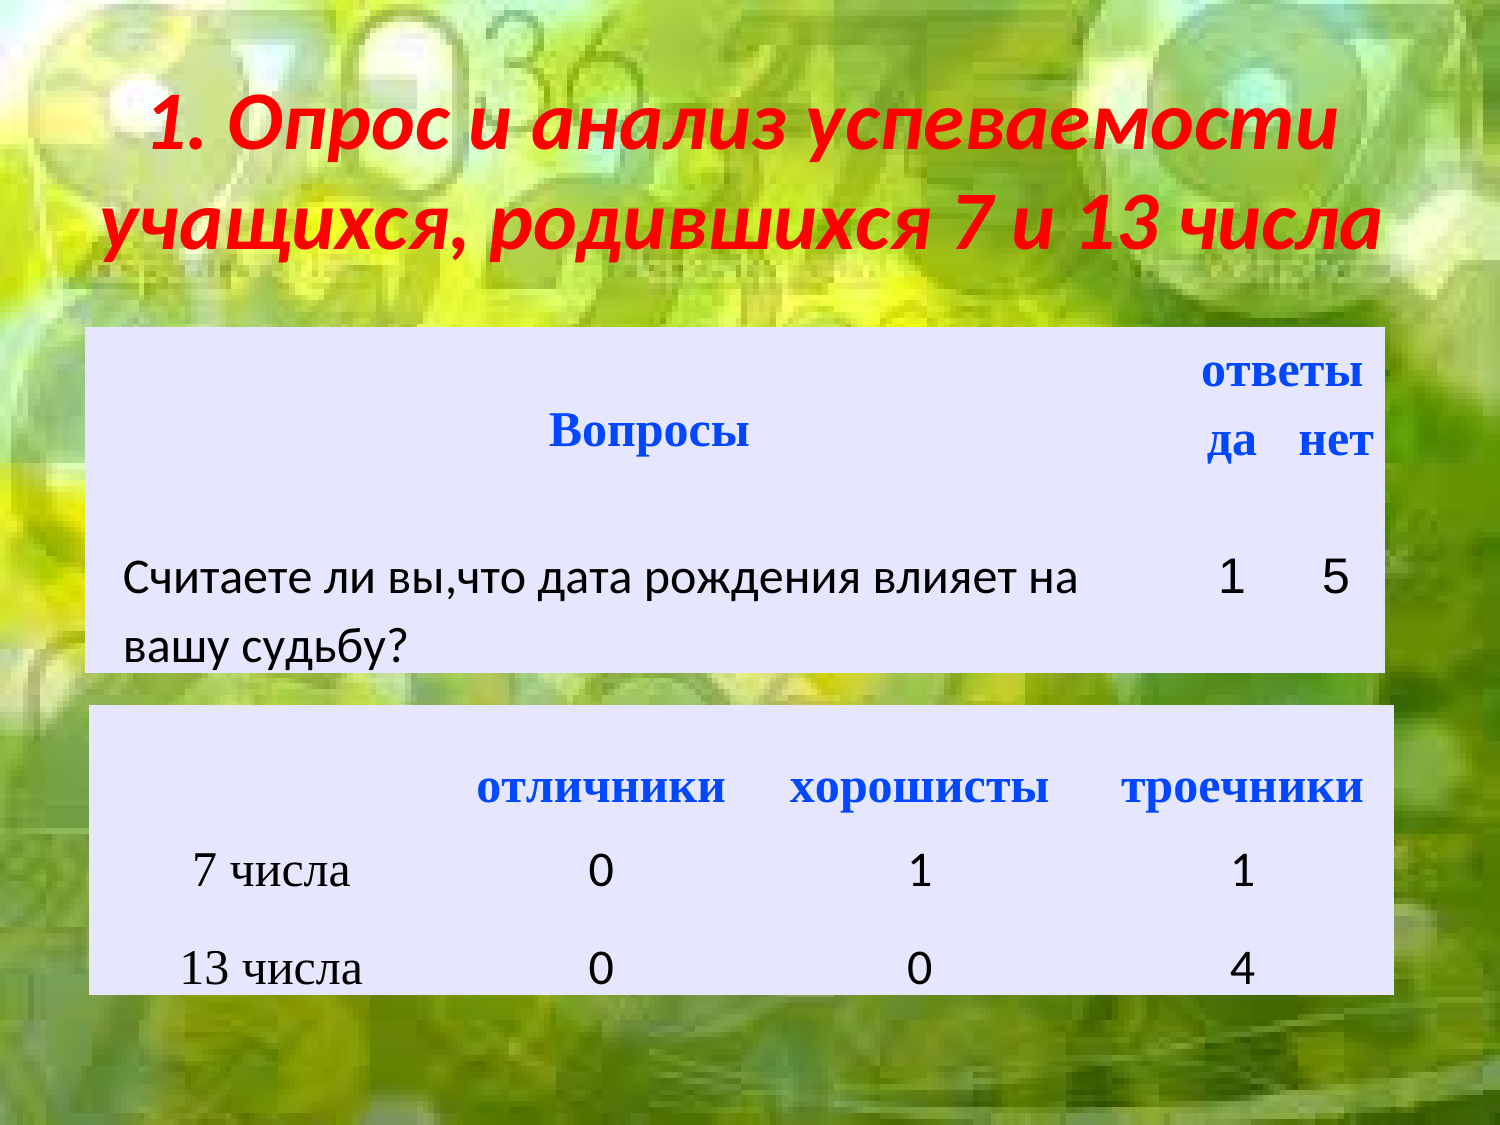

# 1. Опрос и анализ успеваемости учащихся, родившихся 7 и 13 числа
| Вопросы | ответы | |
| --- | --- | --- |
| | да | нет |
| Считаете ли вы,что дата рождения влияет на вашу судьбу? | 1 | 5 |
| | отличники | хорошисты | троечники |
| --- | --- | --- | --- |
| 7 числа | 0 | 1 | 1 |
| 13 числа | 0 | 0 | 4 |